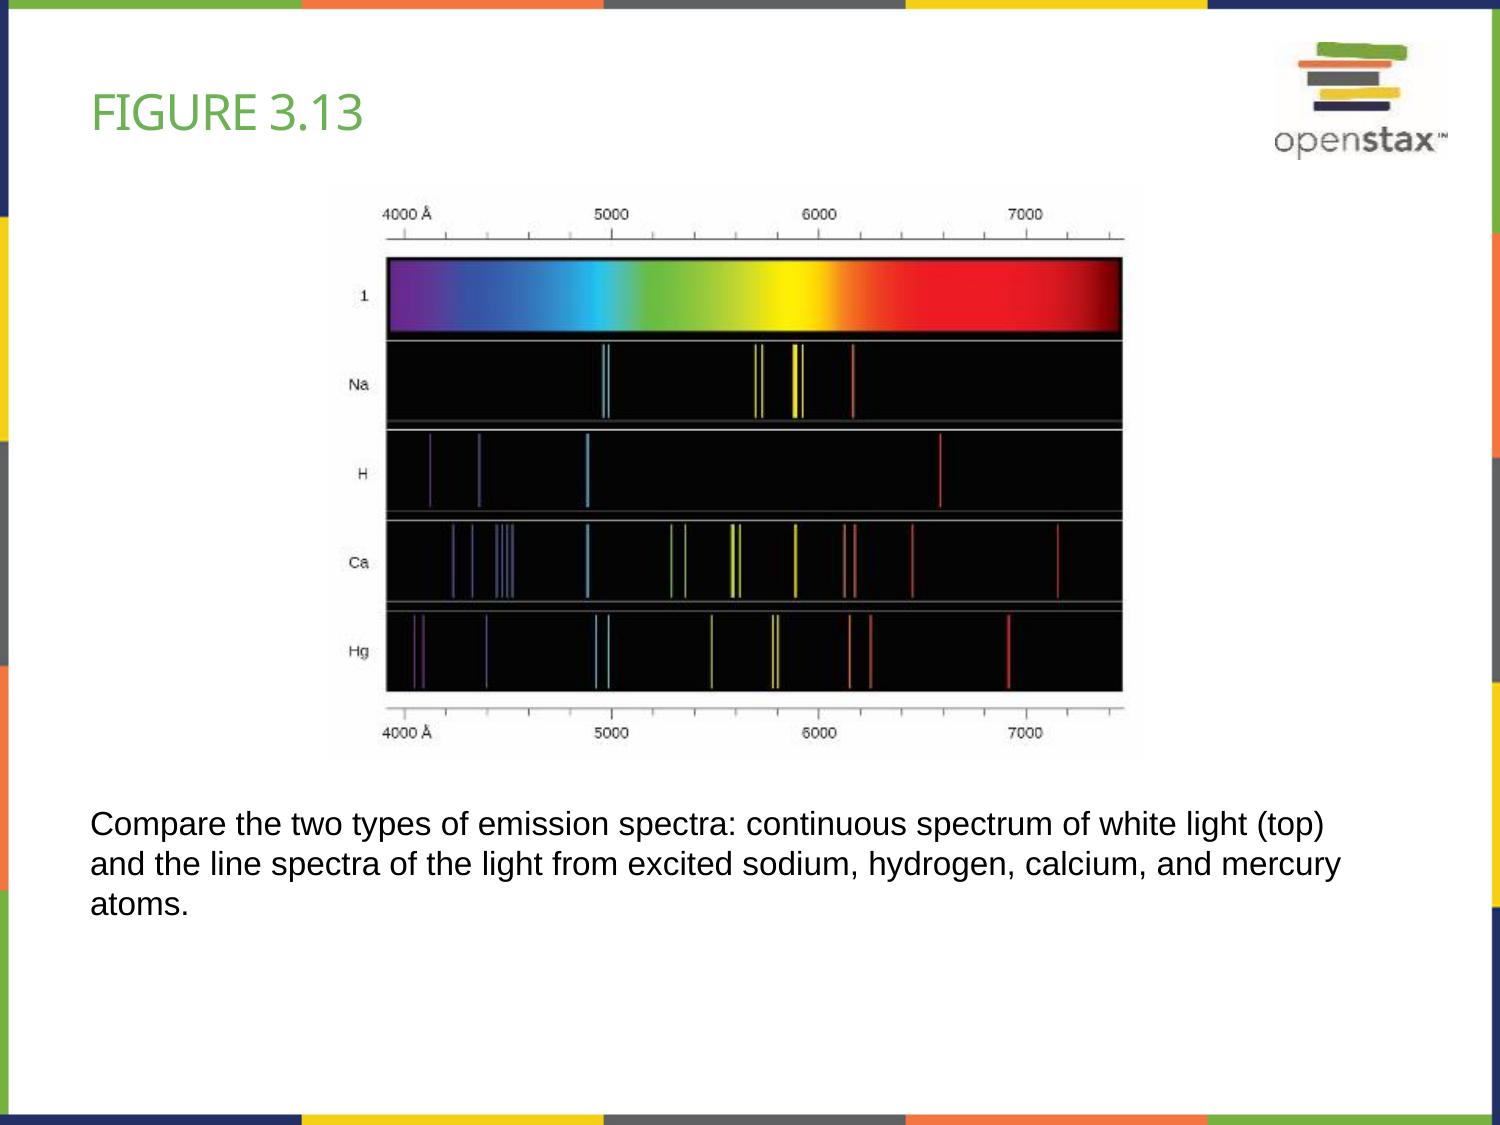

# Figure 3.13
Compare the two types of emission spectra: continuous spectrum of white light (top) and the line spectra of the light from excited sodium, hydrogen, calcium, and mercury atoms.